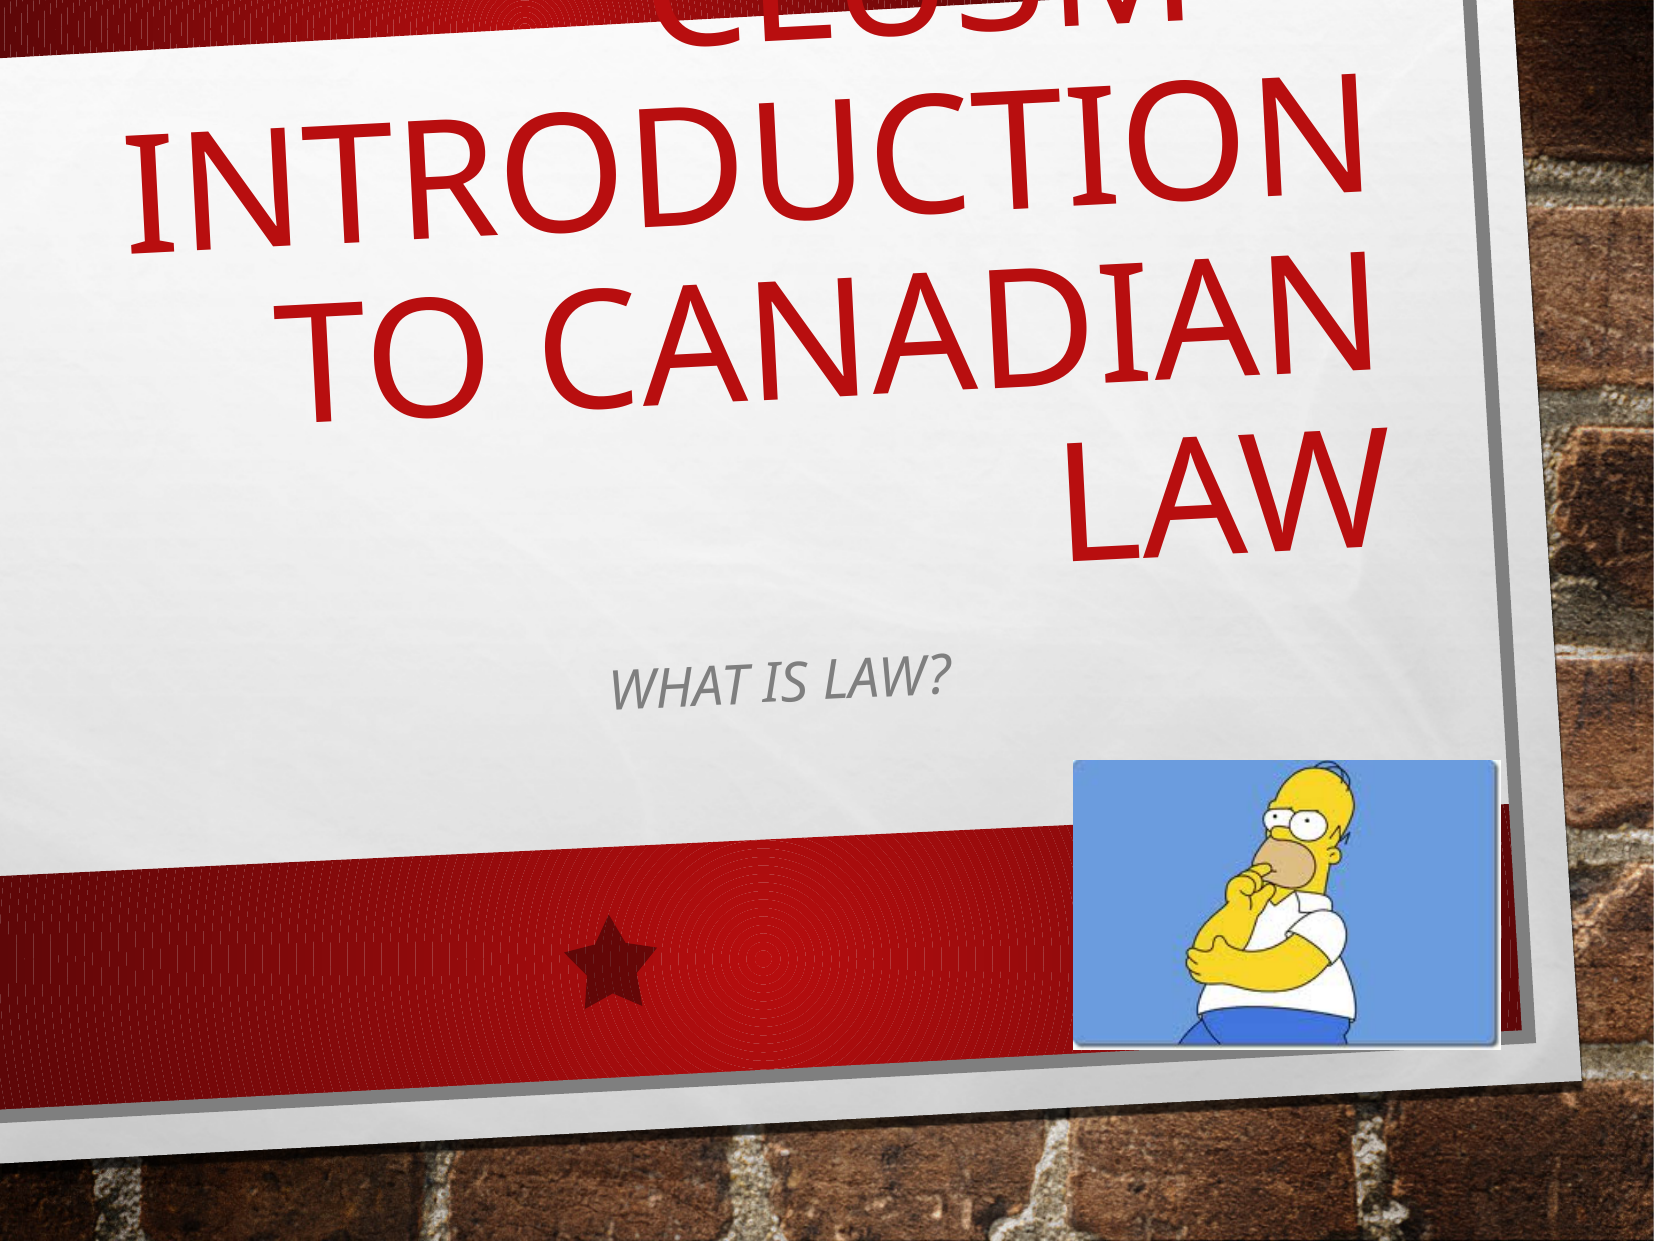

# CLU3M – Introduction to Canadian Law
What is Law?